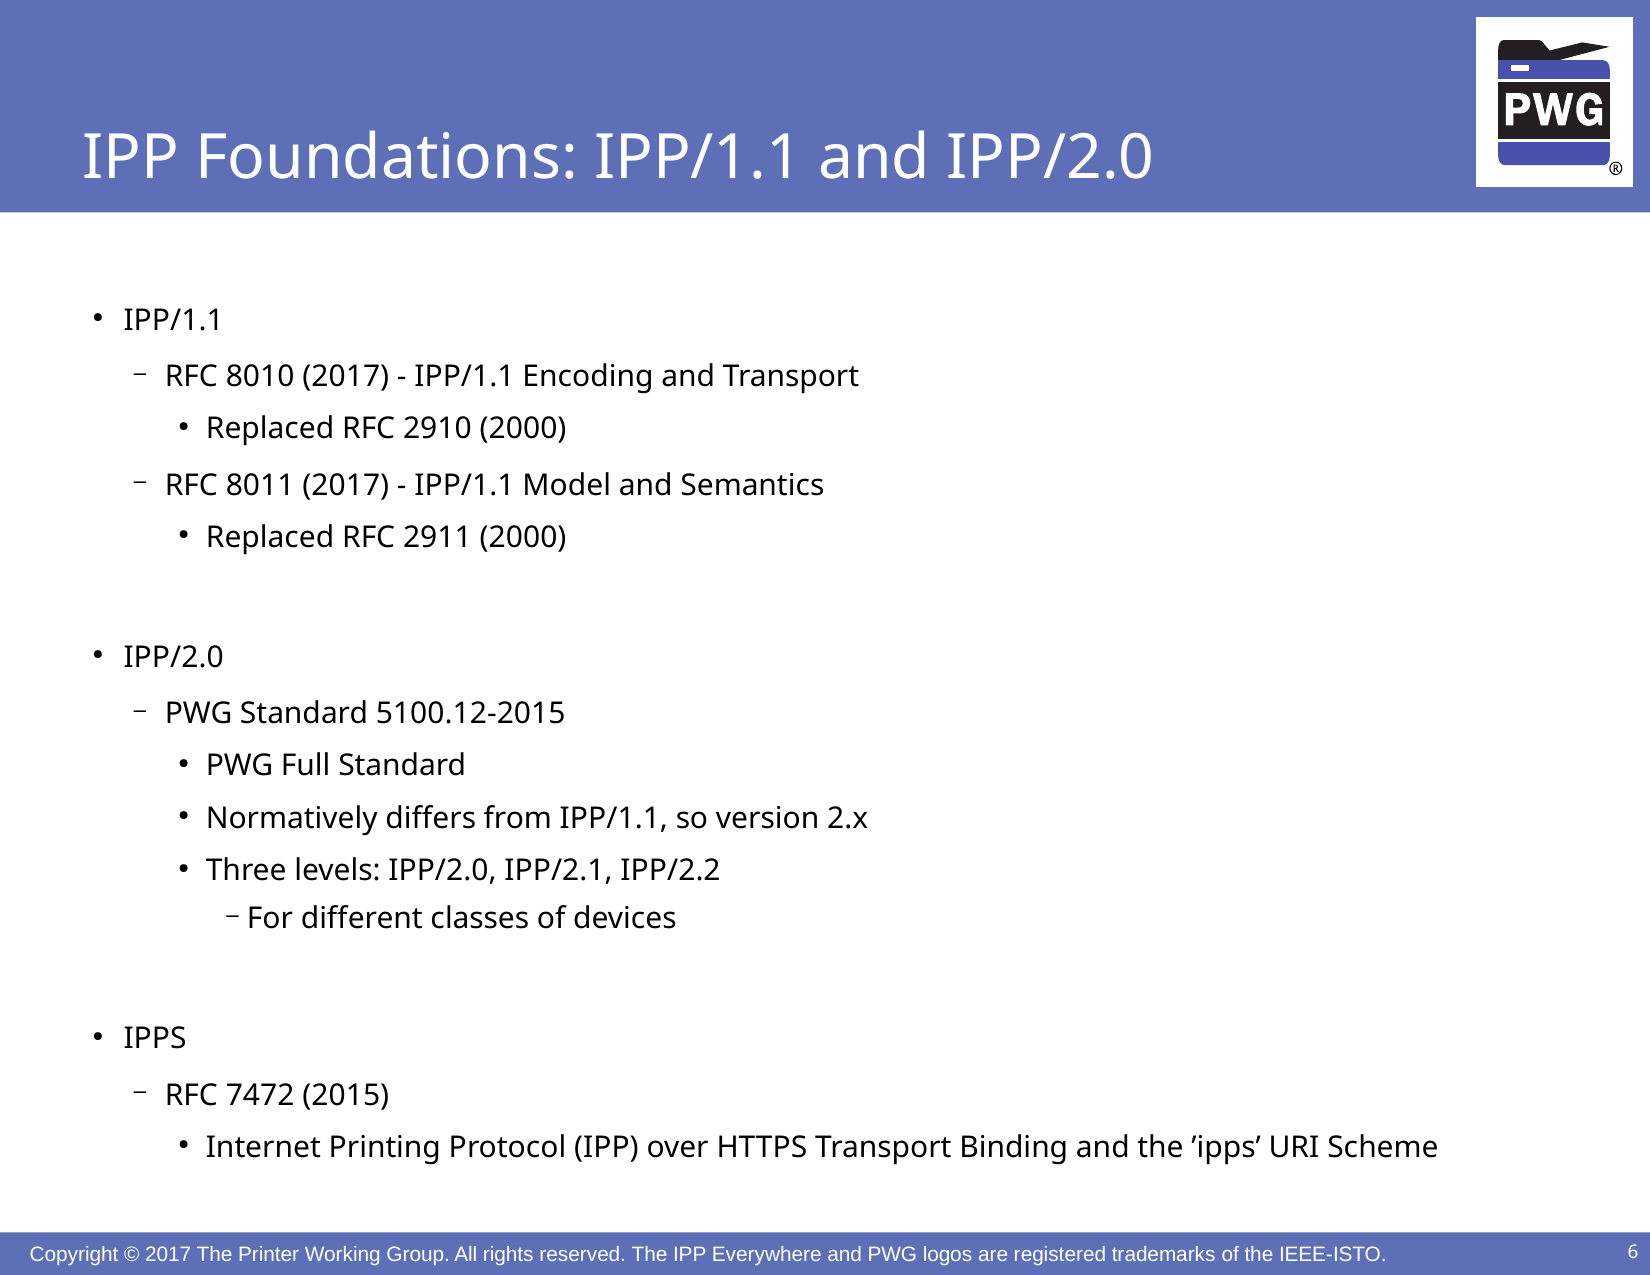

# IPP Foundations: IPP/1.1 and IPP/2.0
IPP/1.1
RFC 8010 (2017) - IPP/1.1 Encoding and Transport
Replaced RFC 2910 (2000)
RFC 8011 (2017) - IPP/1.1 Model and Semantics
Replaced RFC 2911 (2000)
IPP/2.0
PWG Standard 5100.12-2015
PWG Full Standard
Normatively differs from IPP/1.1, so version 2.x
Three levels: IPP/2.0, IPP/2.1, IPP/2.2
For different classes of devices
IPPS
RFC 7472 (2015)
Internet Printing Protocol (IPP) over HTTPS Transport Binding and the ’ipps’ URI Scheme